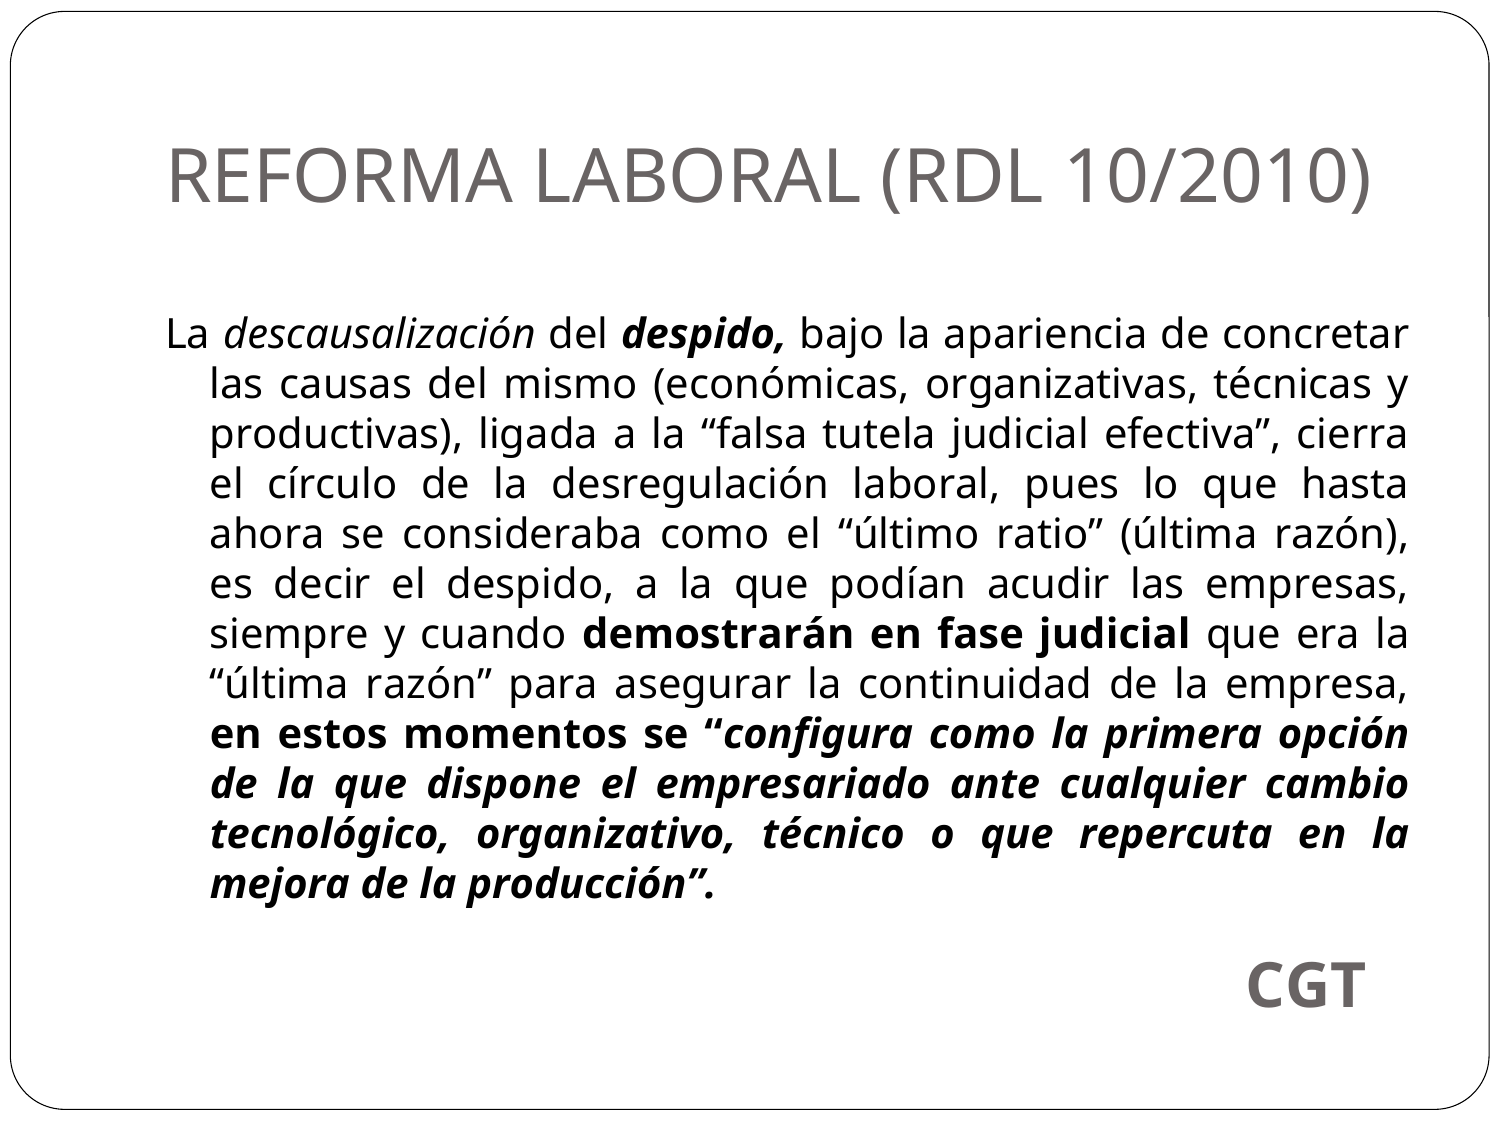

# REFORMA LABORAL (RDL 10/2010)
La descausalización del despido, bajo la apariencia de concretar las causas del mismo (económicas, organizativas, técnicas y productivas), ligada a la “falsa tutela judicial efectiva”, cierra el círculo de la desregulación laboral, pues lo que hasta ahora se consideraba como el “último ratio” (última razón), es decir el despido, a la que podían acudir las empresas, siempre y cuando demostrarán en fase judicial que era la “última razón” para asegurar la continuidad de la empresa, en estos momentos se “configura como la primera opción de la que dispone el empresariado ante cualquier cambio tecnológico, organizativo, técnico o que repercuta en la mejora de la producción”.
CGT